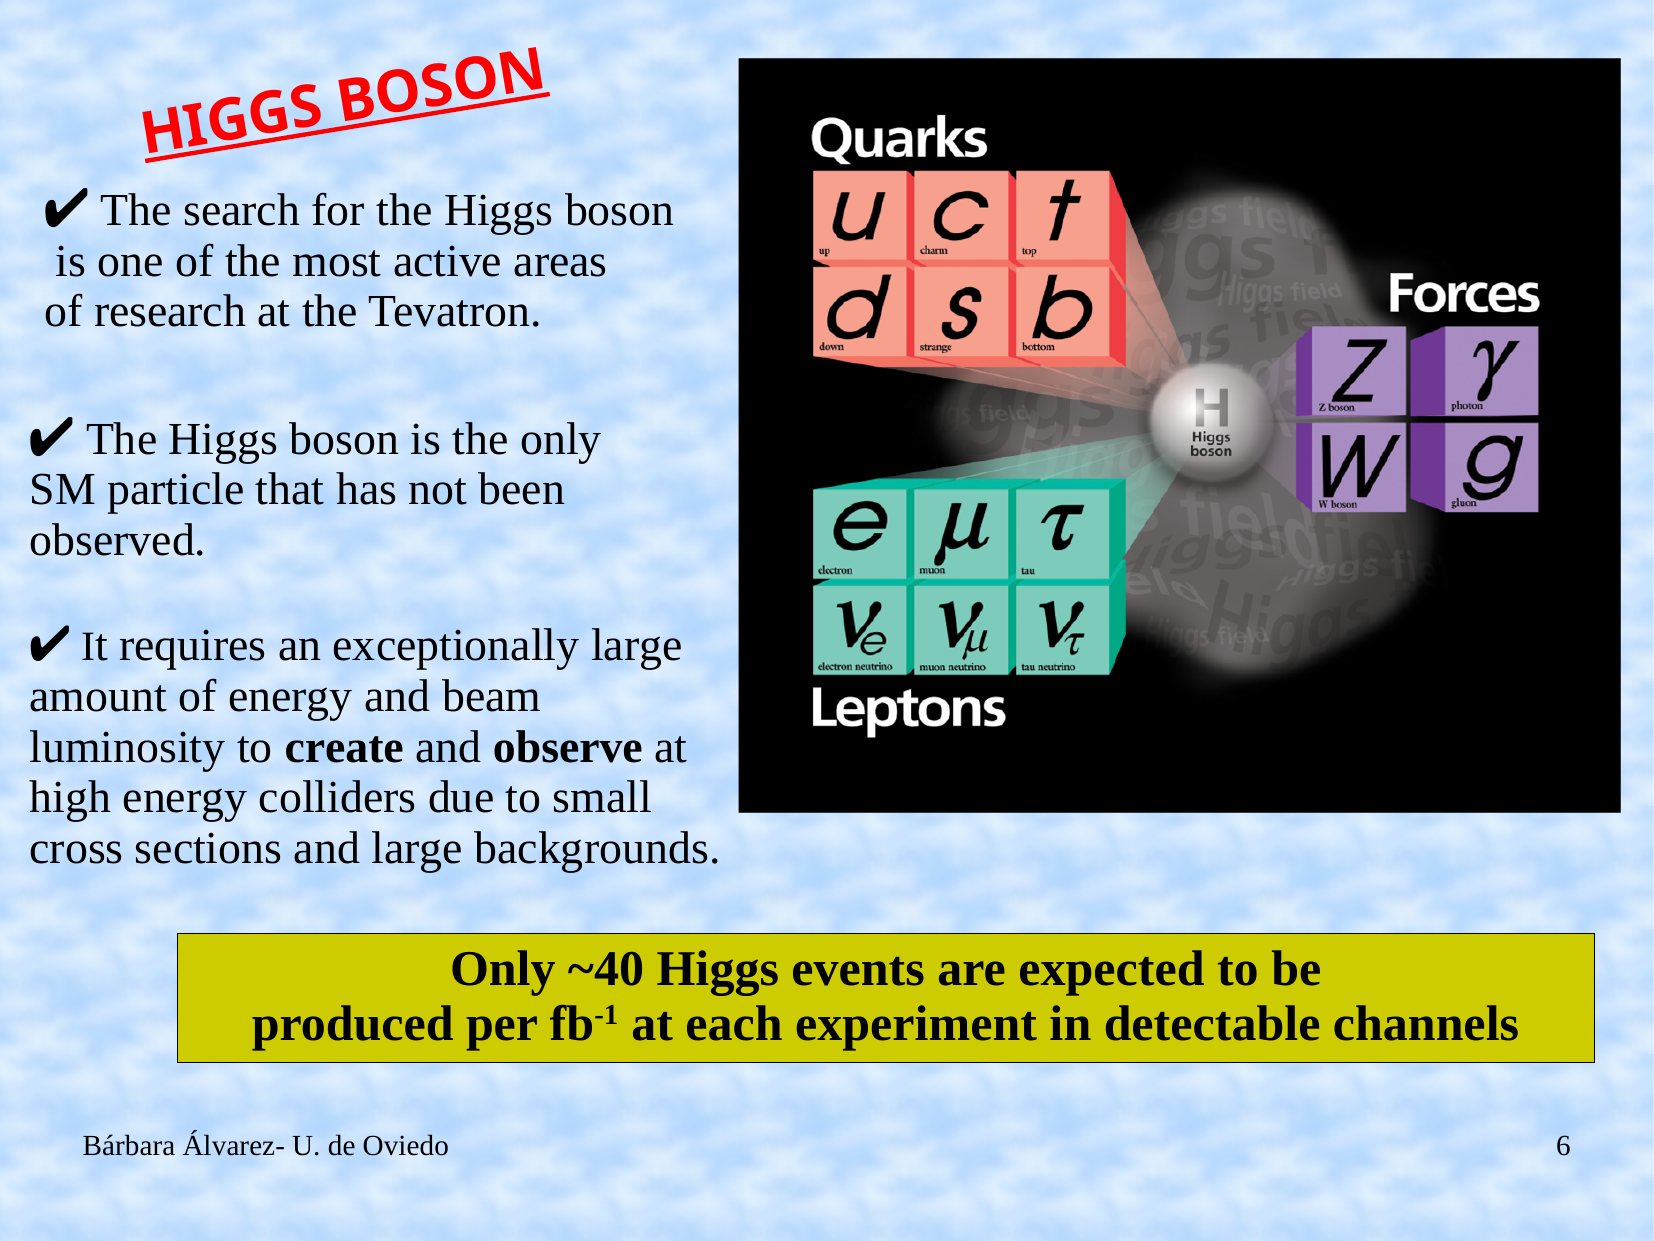

HIGGS BOSON
 The search for the Higgs boson
 is one of the most active areas
of research at the Tevatron.
 The Higgs boson is the only SM particle that has not been observed.
 It requires an exceptionally large amount of energy and beam luminosity to create and observe at high energy colliders due to small cross sections and large backgrounds.
Only ~40 Higgs events are expected to be
produced per fb-1 at each experiment in detectable channels
Bárbara Álvarez- U. de Oviedo
6